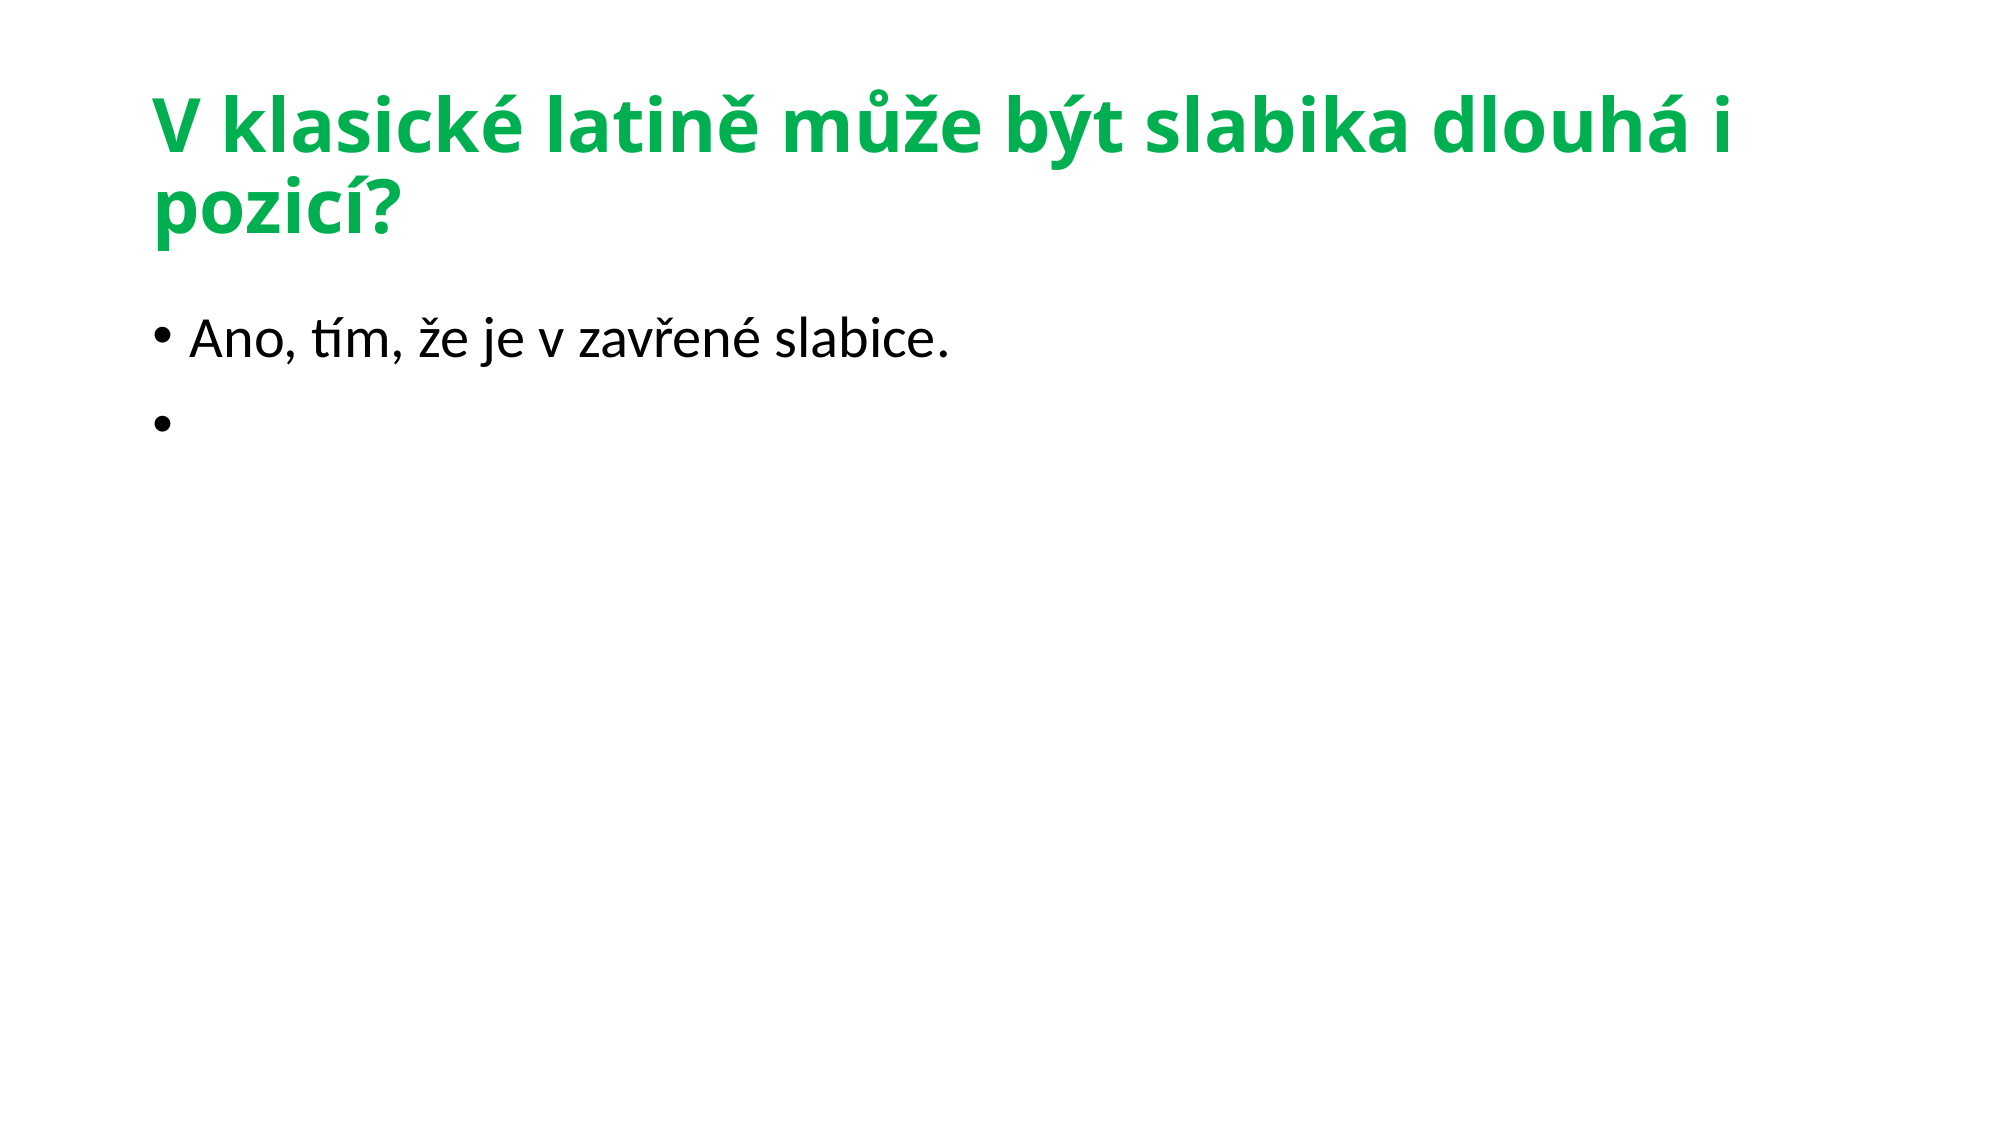

# V klasické latině může být slabika dlouhá i pozicí?
Ano, tím, že je v zavřené slabice.